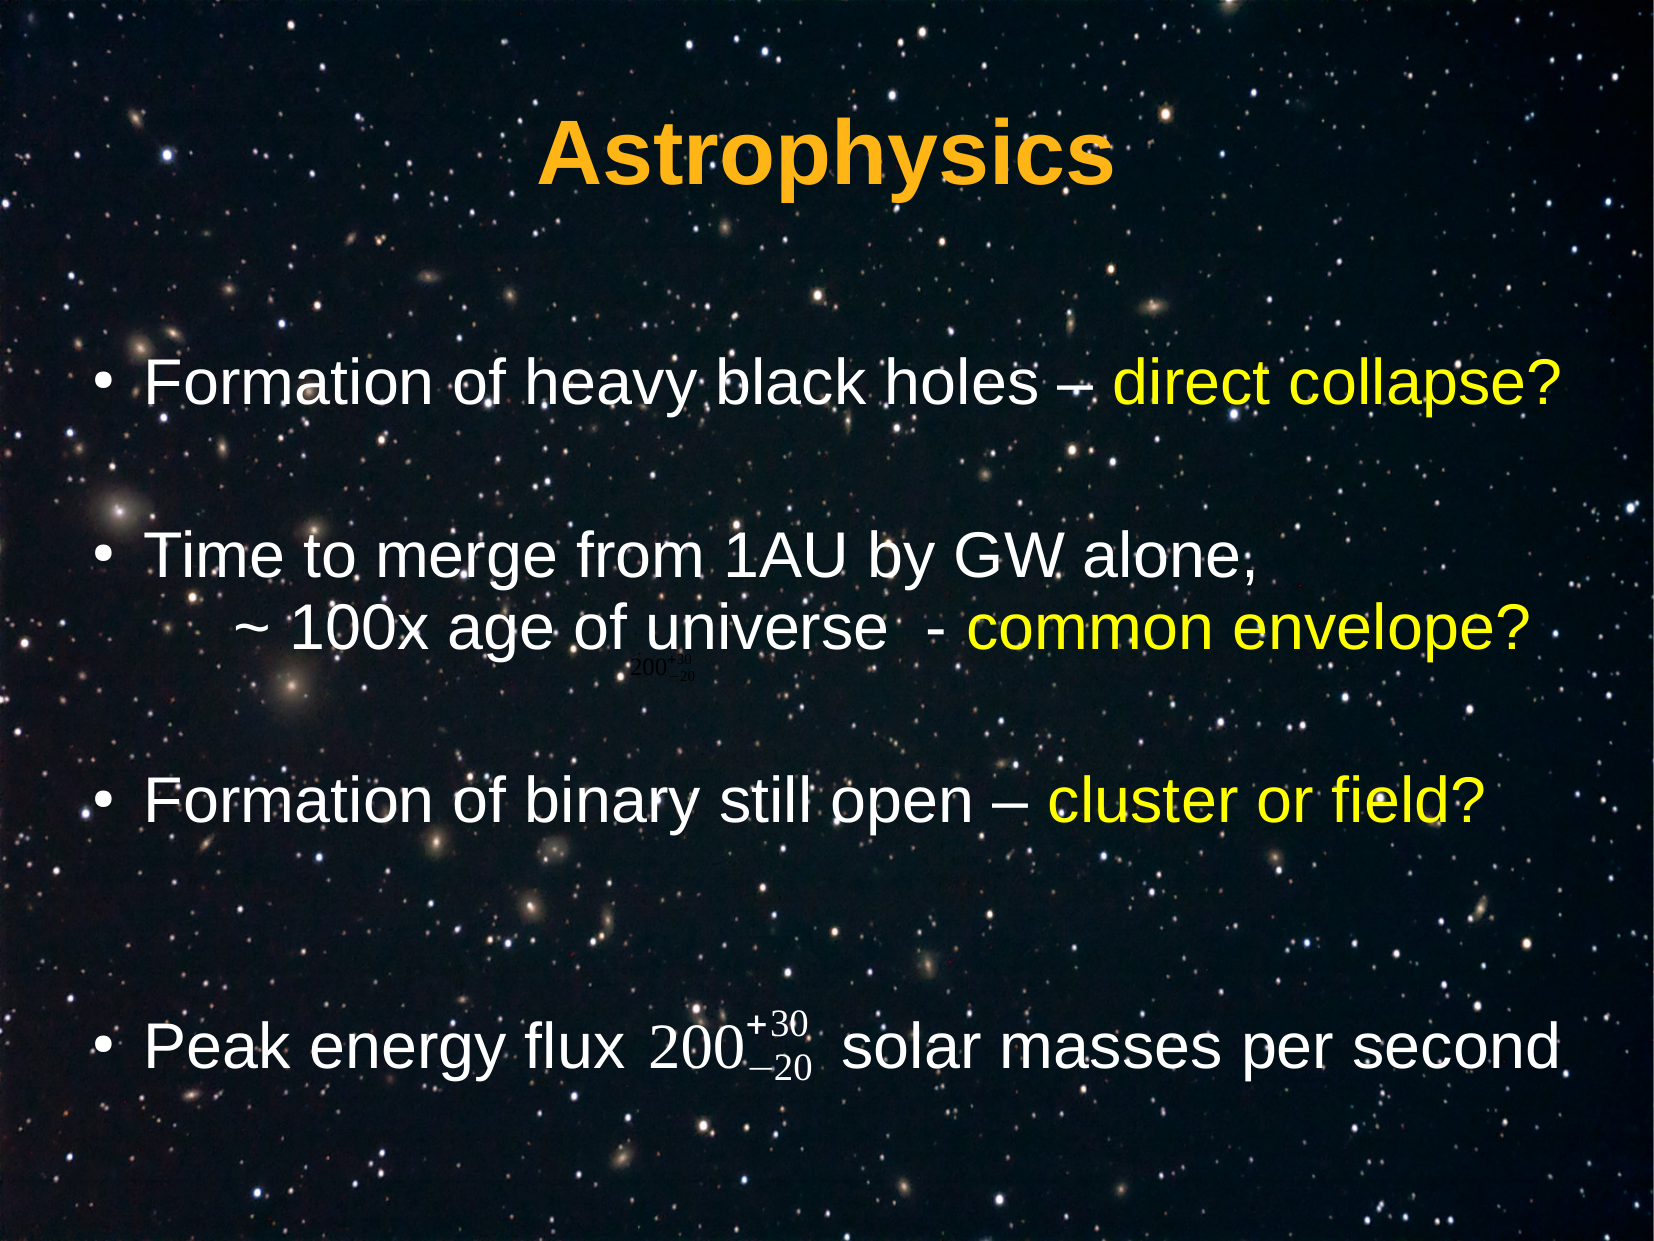

# Astrophysics
Formation of heavy black holes – direct collapse?
Time to merge from 1AU by GW alone,
 ~ 100x age of universe - common envelope?
Formation of binary still open – cluster or field?
Peak energy flux solar masses per second